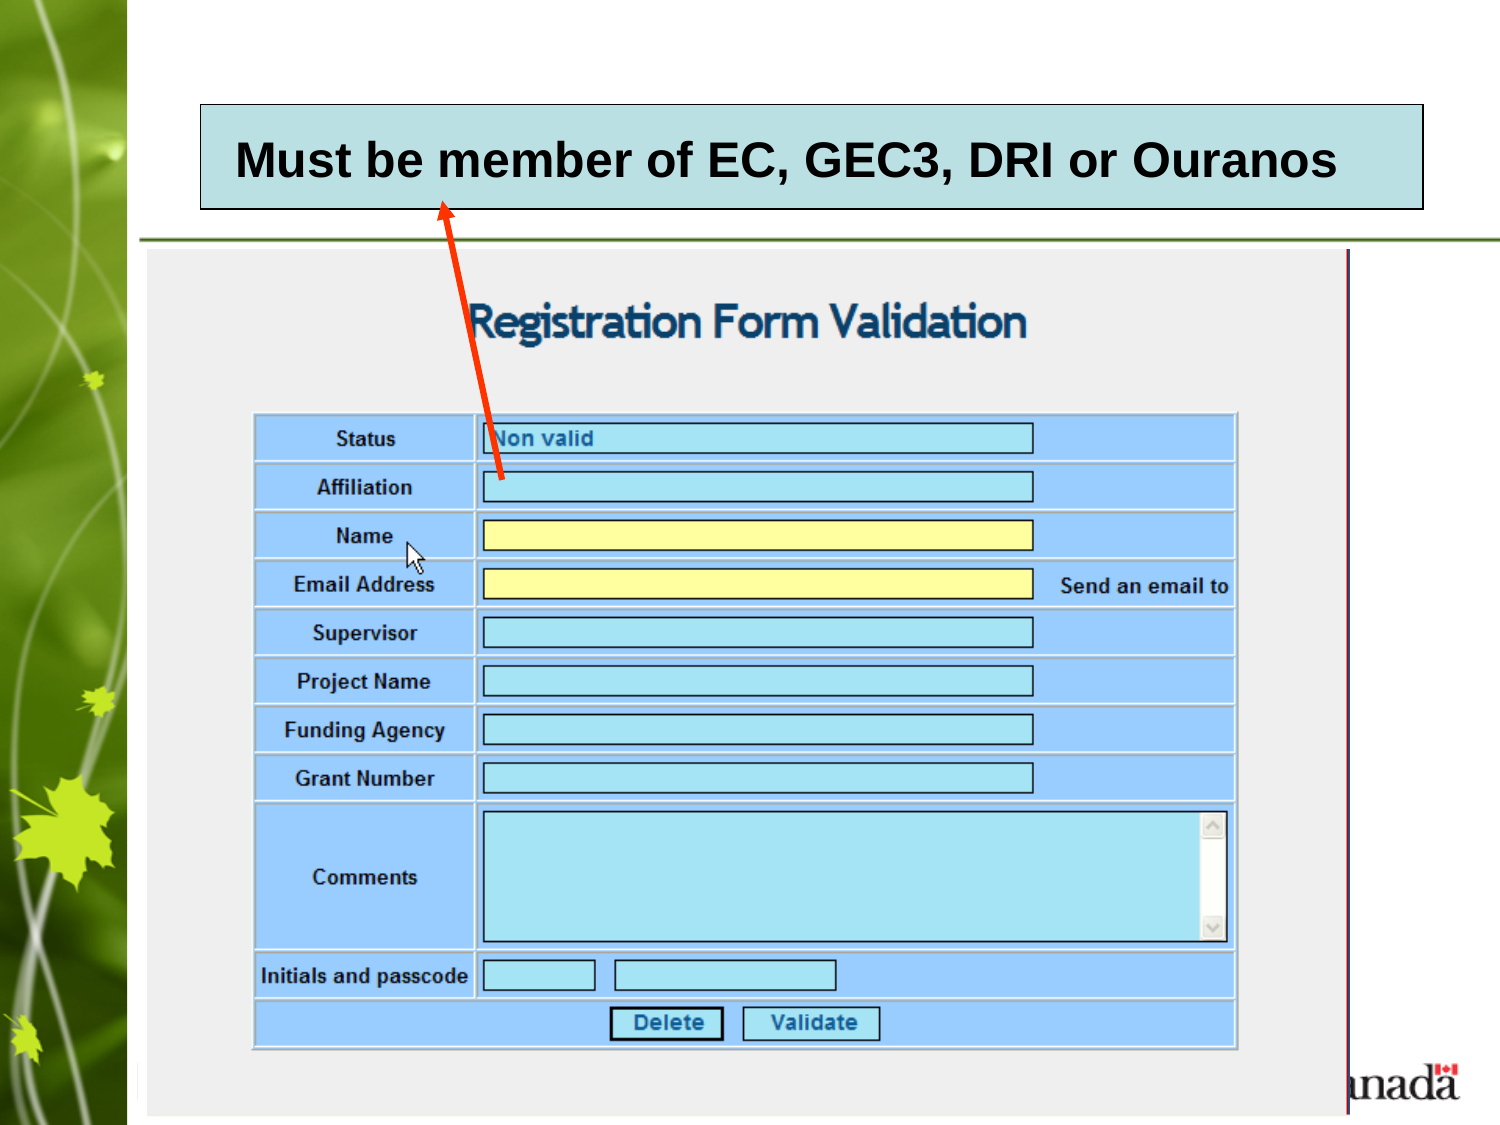

Must be member of EC, GEC3, DRI or Ouranos